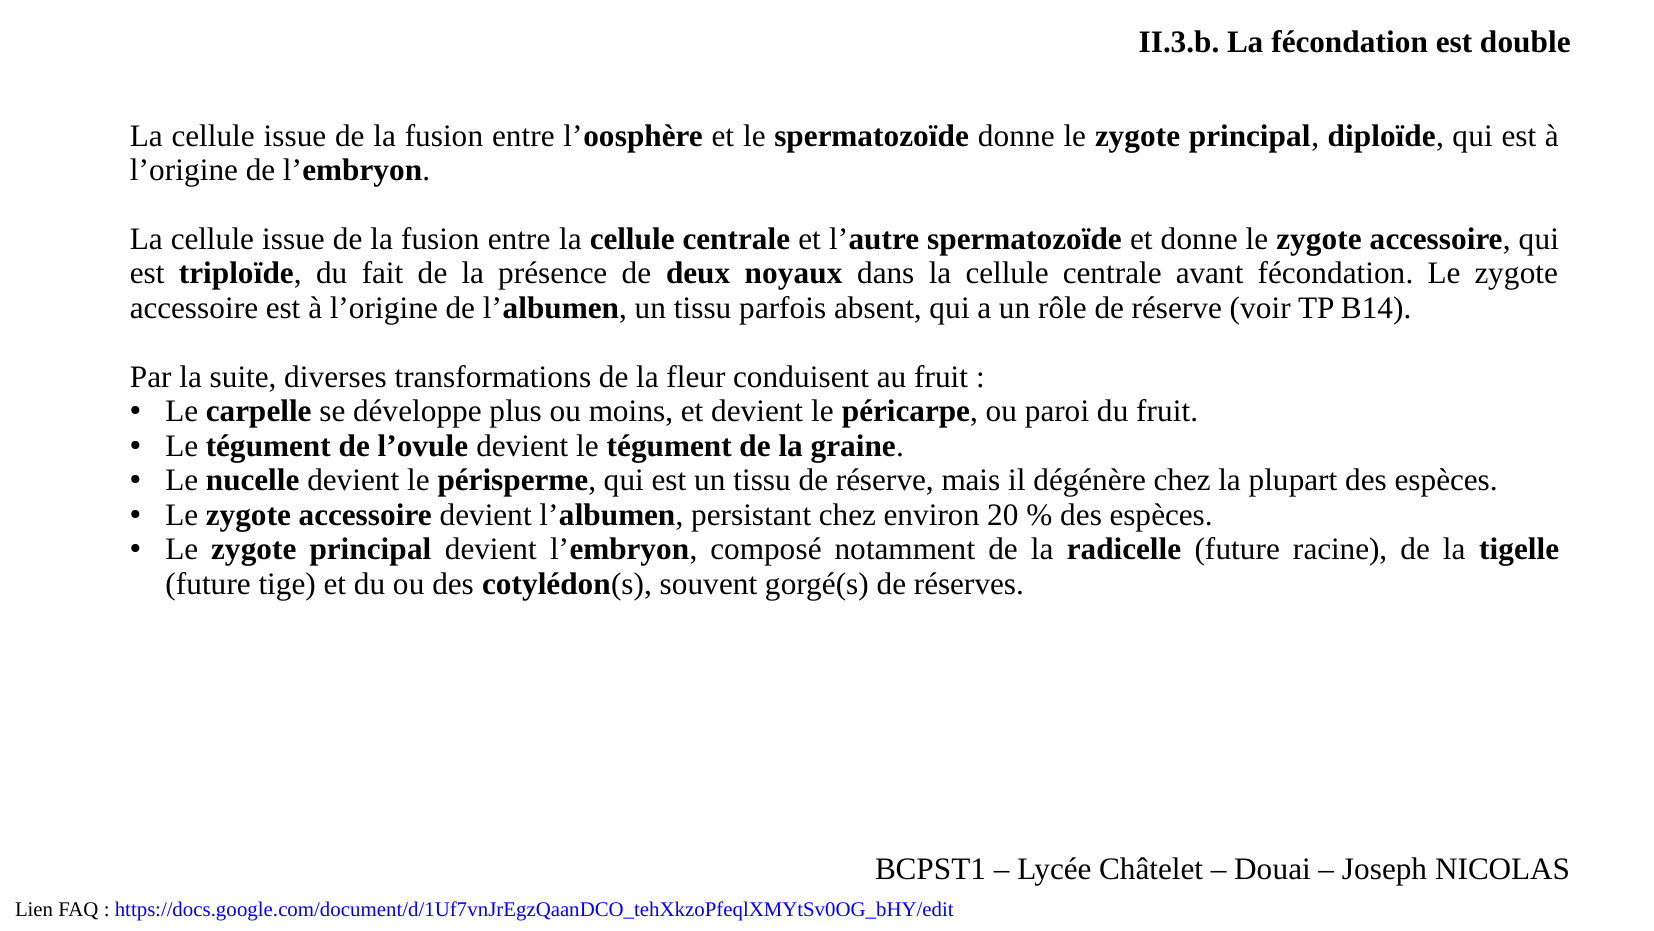

II.3.b. La fécondation est double
La cellule issue de la fusion entre l’oosphère et le spermatozoïde donne le zygote principal, diploïde, qui est à l’origine de l’embryon.
La cellule issue de la fusion entre la cellule centrale et l’autre spermatozoïde et donne le zygote accessoire, qui est triploïde, du fait de la présence de deux noyaux dans la cellule centrale avant fécondation. Le zygote accessoire est à l’origine de l’albumen, un tissu parfois absent, qui a un rôle de réserve (voir TP B14).
Par la suite, diverses transformations de la fleur conduisent au fruit :
Le carpelle se développe plus ou moins, et devient le péricarpe, ou paroi du fruit.
Le tégument de l’ovule devient le tégument de la graine.
Le nucelle devient le périsperme, qui est un tissu de réserve, mais il dégénère chez la plupart des espèces.
Le zygote accessoire devient l’albumen, persistant chez environ 20 % des espèces.
Le zygote principal devient l’embryon, composé notamment de la radicelle (future racine), de la tigelle (future tige) et du ou des cotylédon(s), souvent gorgé(s) de réserves.
BCPST1 – Lycée Châtelet – Douai – Joseph NICOLAS
Lien FAQ : https://docs.google.com/document/d/1Uf7vnJrEgzQaanDCO_tehXkzoPfeqlXMYtSv0OG_bHY/edit